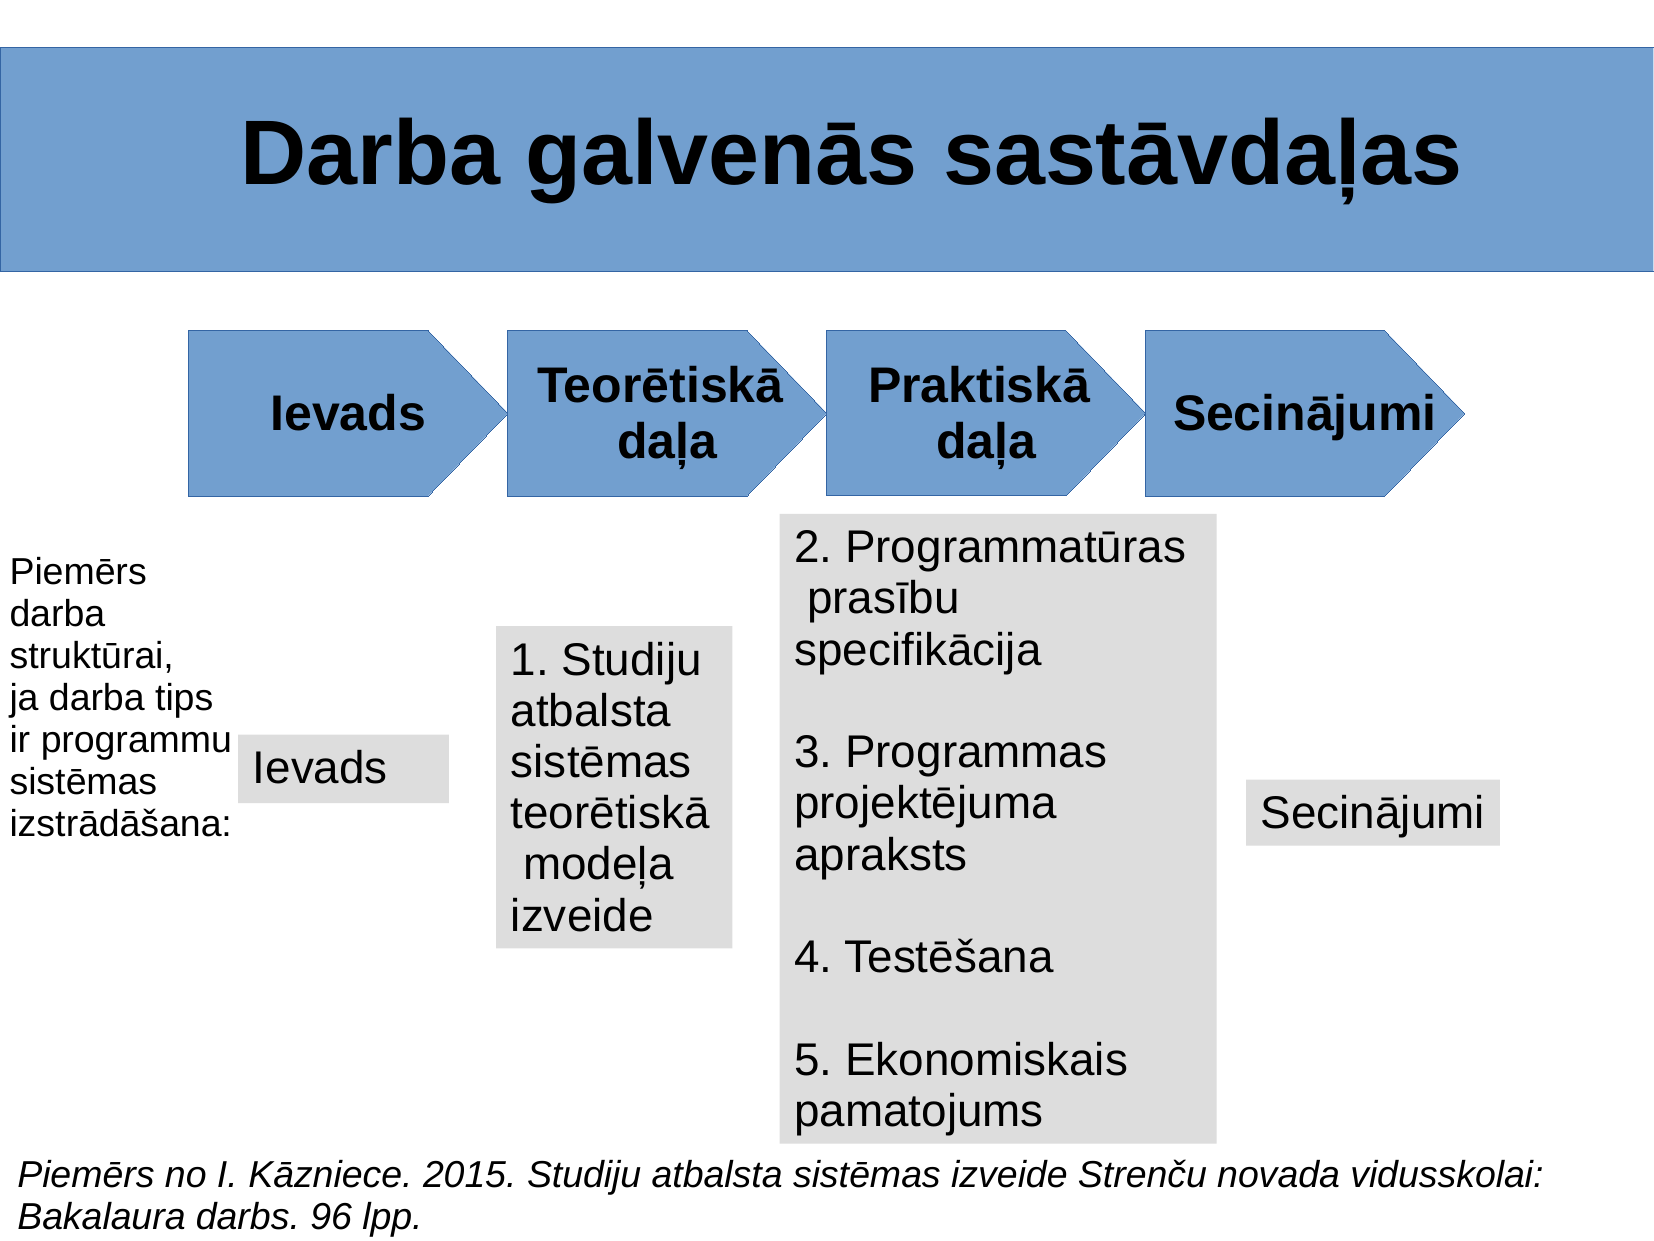

# Darba galvenās sastāvdaļas
Praktiskā
daļa
Ievads
Teorētiskā
daļa
Secinājumi
2. Programmatūras
 prasību specifikācija
3. Programmas projektējuma apraksts
4. Testēšana
5. Ekonomiskais pamatojums
Piemērs
darba
struktūrai,
ja darba tips
ir programmu
sistēmas
izstrādāšana:
1. Studiju atbalsta
sistēmas teorētiskā
 modeļa izveide
Ievads
Secinājumi
Piemērs no I. Kāzniece. 2015. Studiju atbalsta sistēmas izveide Strenču novada vidusskolai:
Bakalaura darbs. 96 lpp.